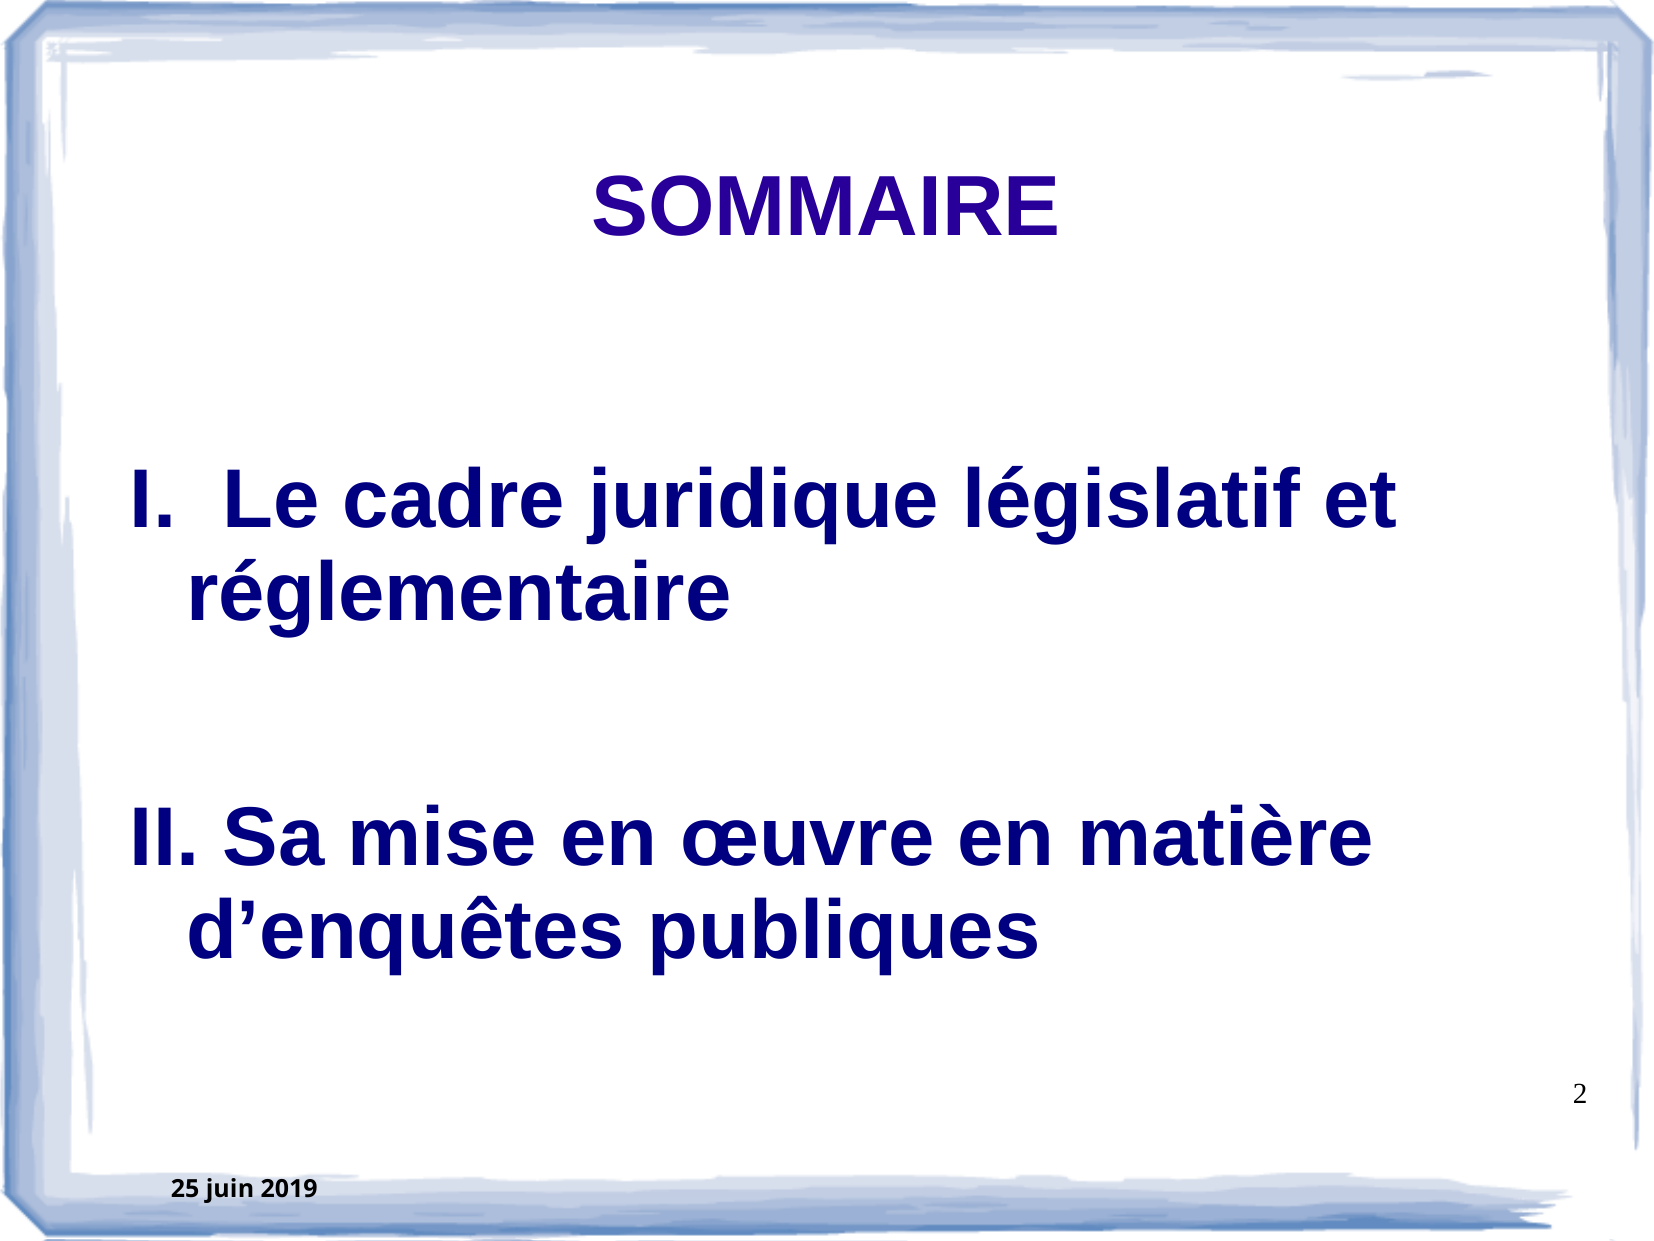

# SOMMAIRE
I. Le cadre juridique législatif et réglementaire
II. Sa mise en œuvre en matière d’enquêtes publiques
2
25 juin 2019